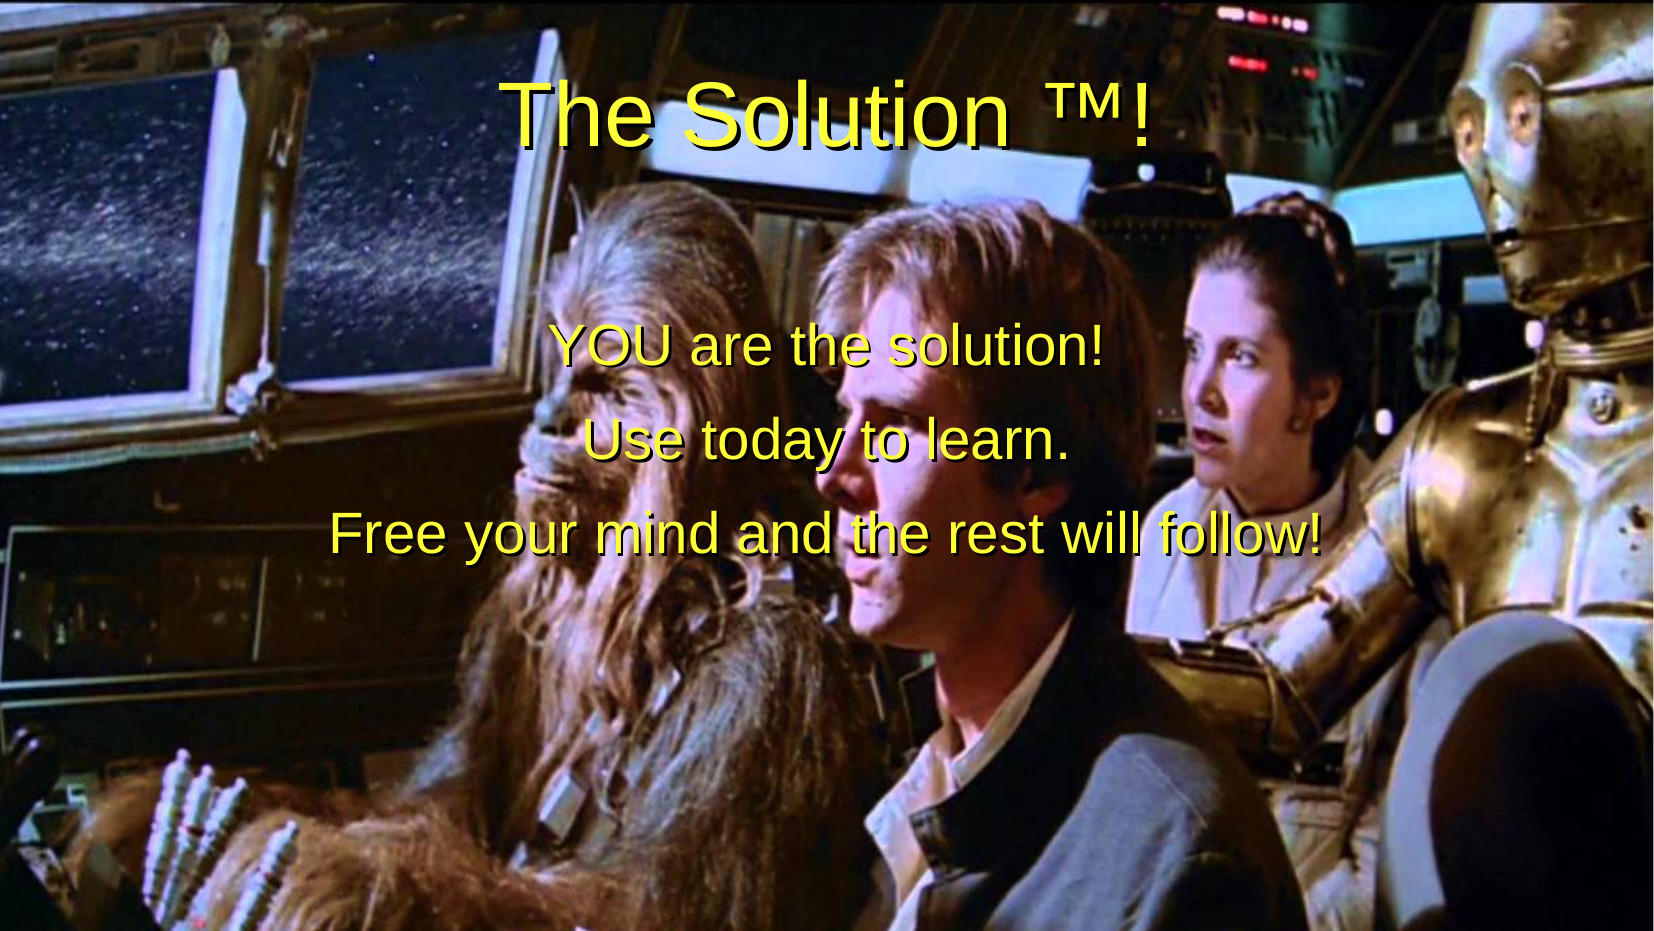

# The Solution ™!
YOU are the solution!
Use today to learn.
Free your mind and the rest will follow!